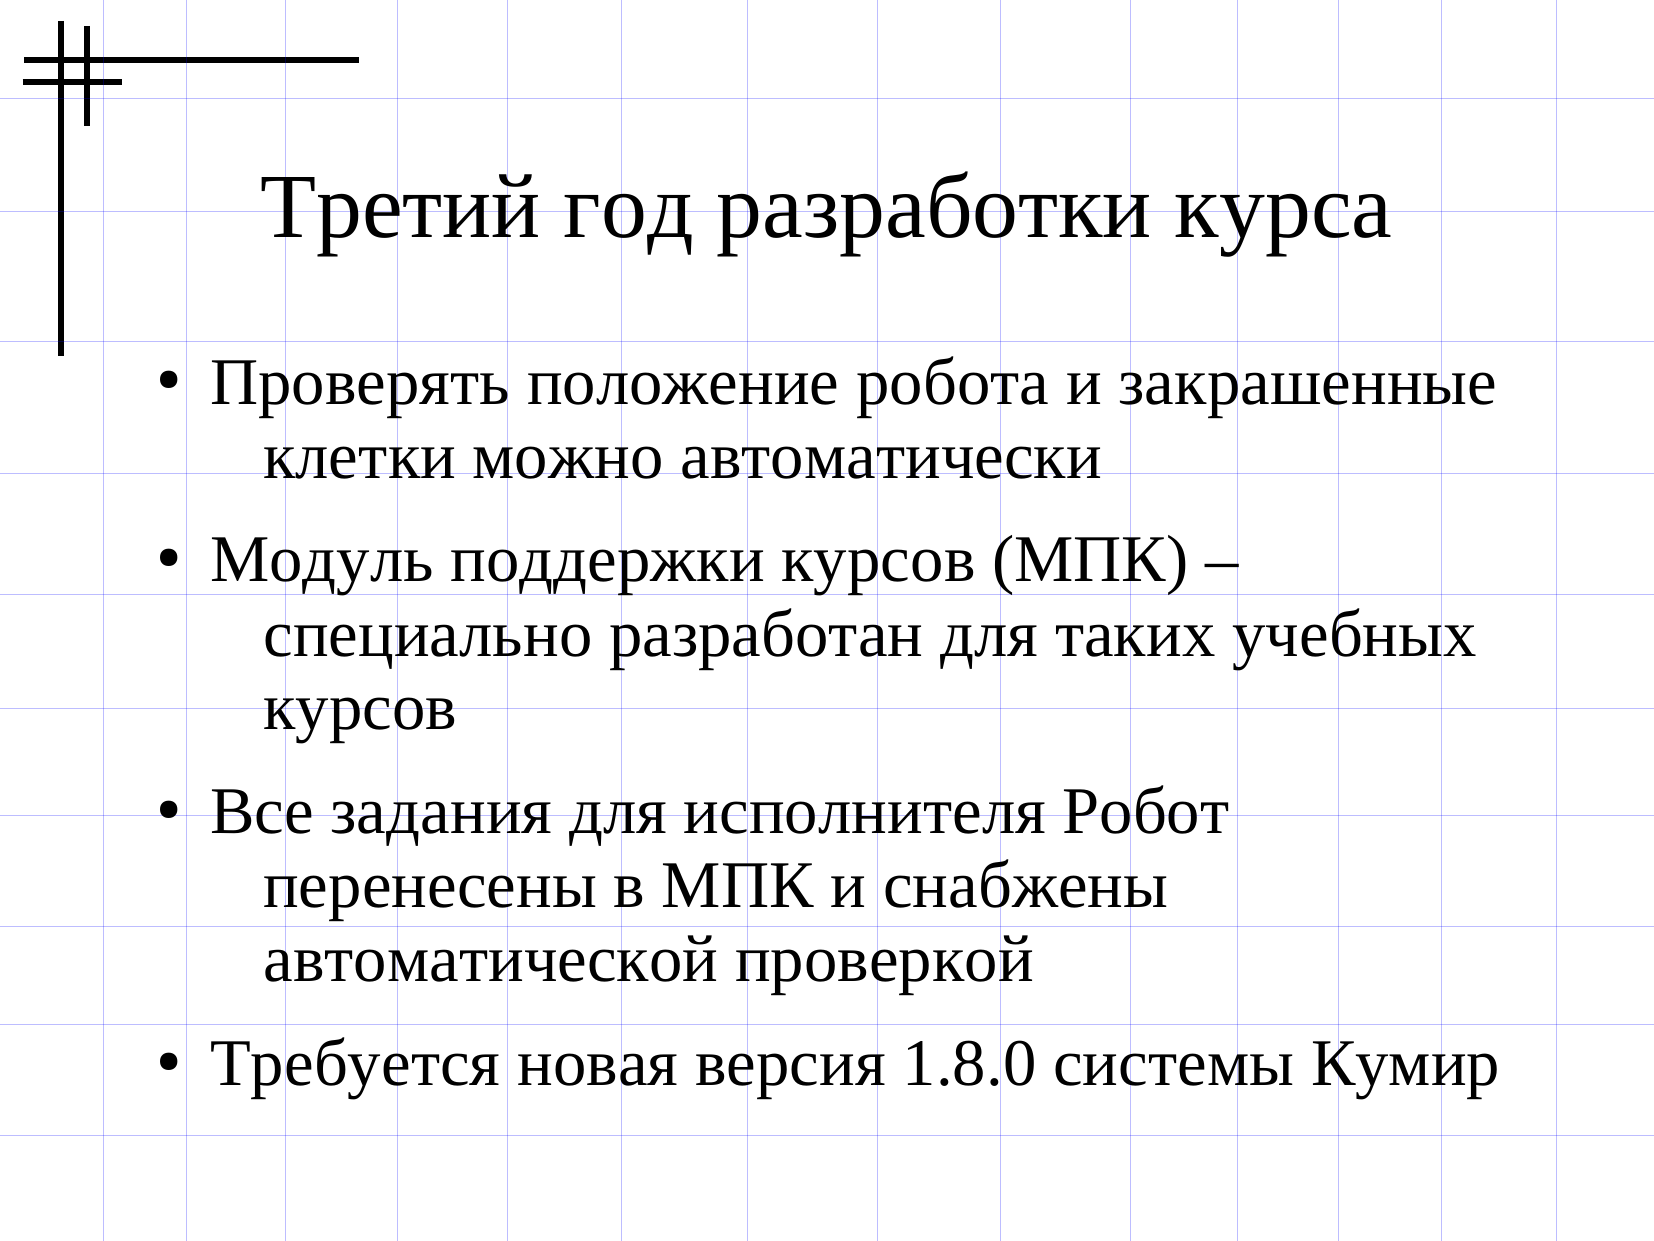

# Третий год разработки курса
Проверять положение робота и закрашенные клетки можно автоматически
Модуль поддержки курсов (МПК) – специально разработан для таких учебных курсов
Все задания для исполнителя Робот перенесены в МПК и снабжены автоматической проверкой
Требуется новая версия 1.8.0 системы Кумир